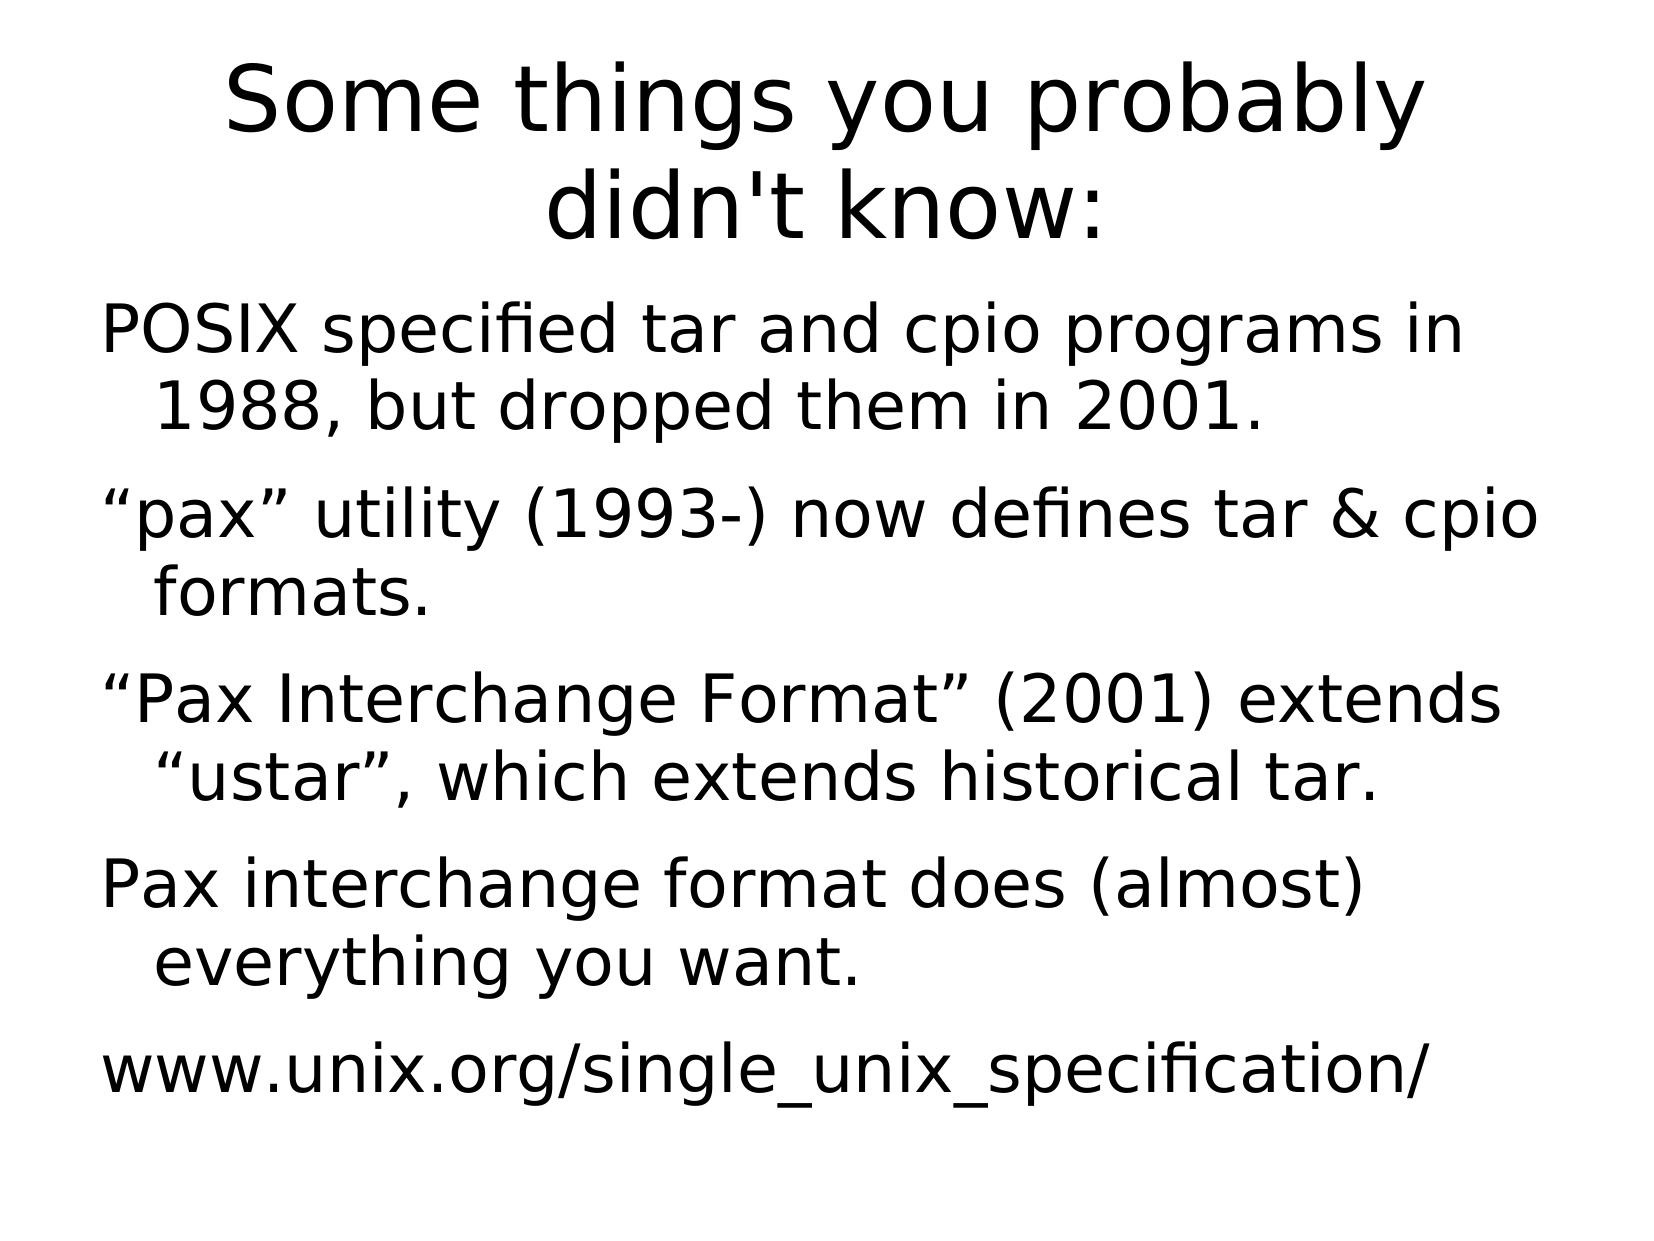

# Some things you probably didn't know:
POSIX specified tar and cpio programs in 1988, but dropped them in 2001.
“pax” utility (1993-) now defines tar & cpio formats.
“Pax Interchange Format” (2001) extends “ustar”, which extends historical tar.
Pax interchange format does (almost) everything you want.
www.unix.org/single_unix_specification/